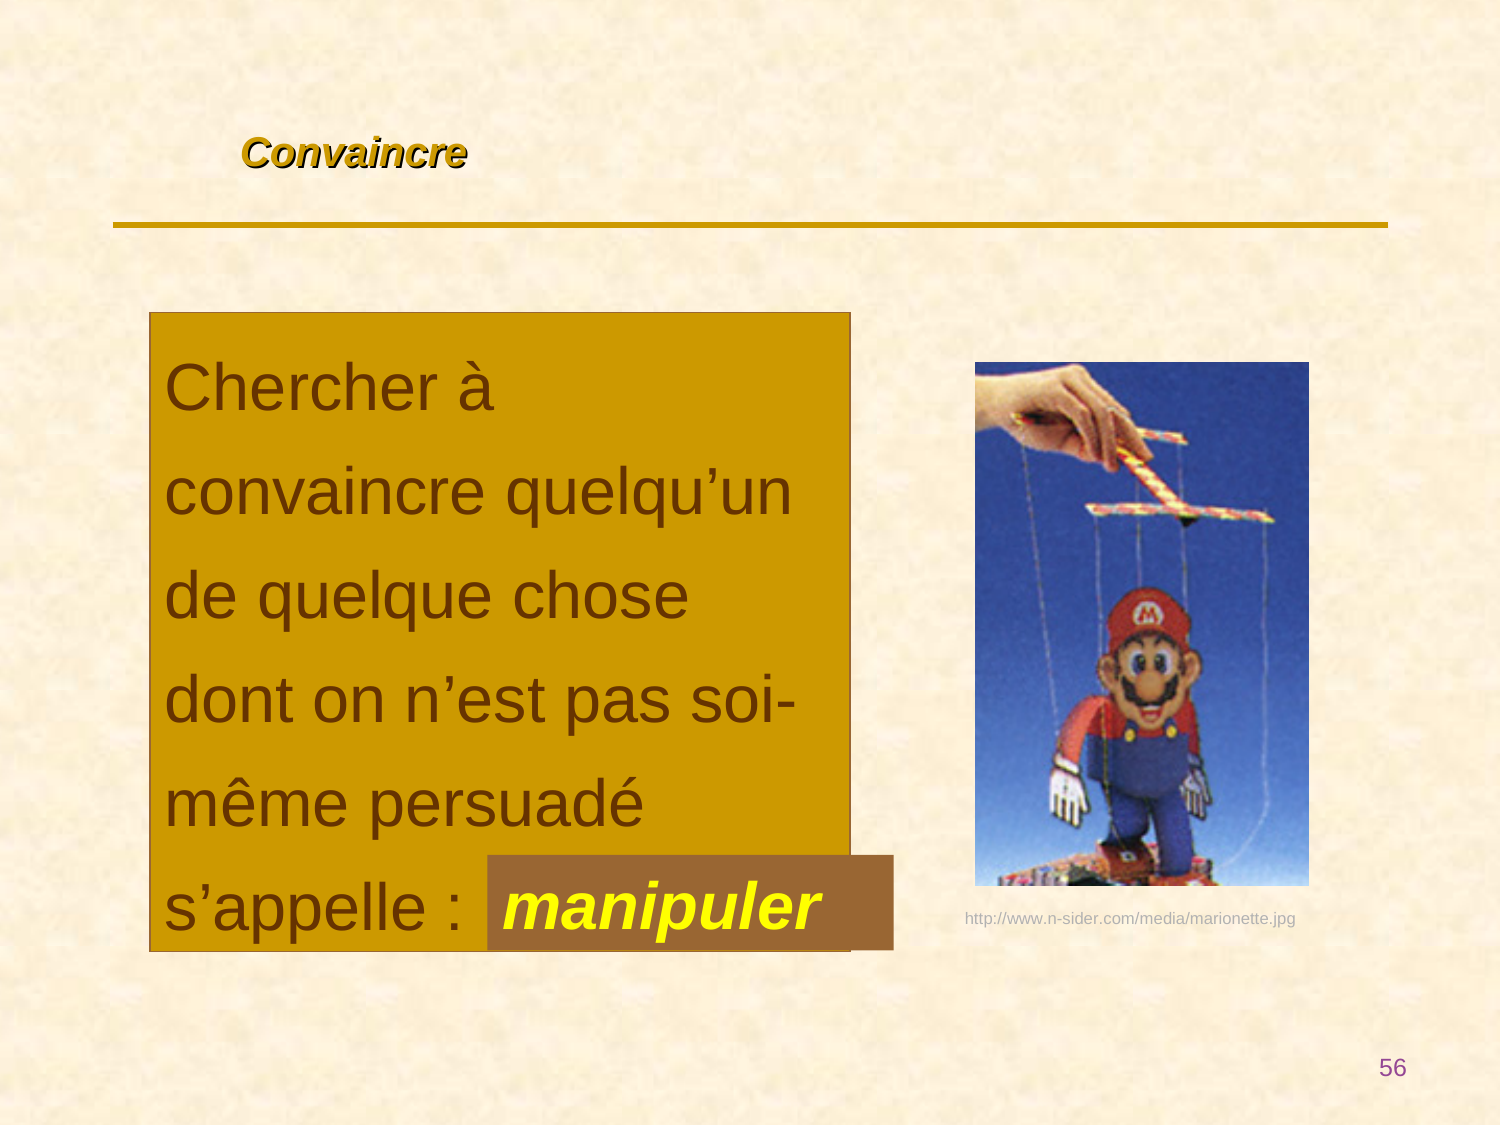

Convaincre
Chercher à convaincre quelqu’un de quelque chose dont on n’est pas soi-même persuadé s’appelle :
http://www.n-sider.com/media/marionette.jpg
manipuler
56